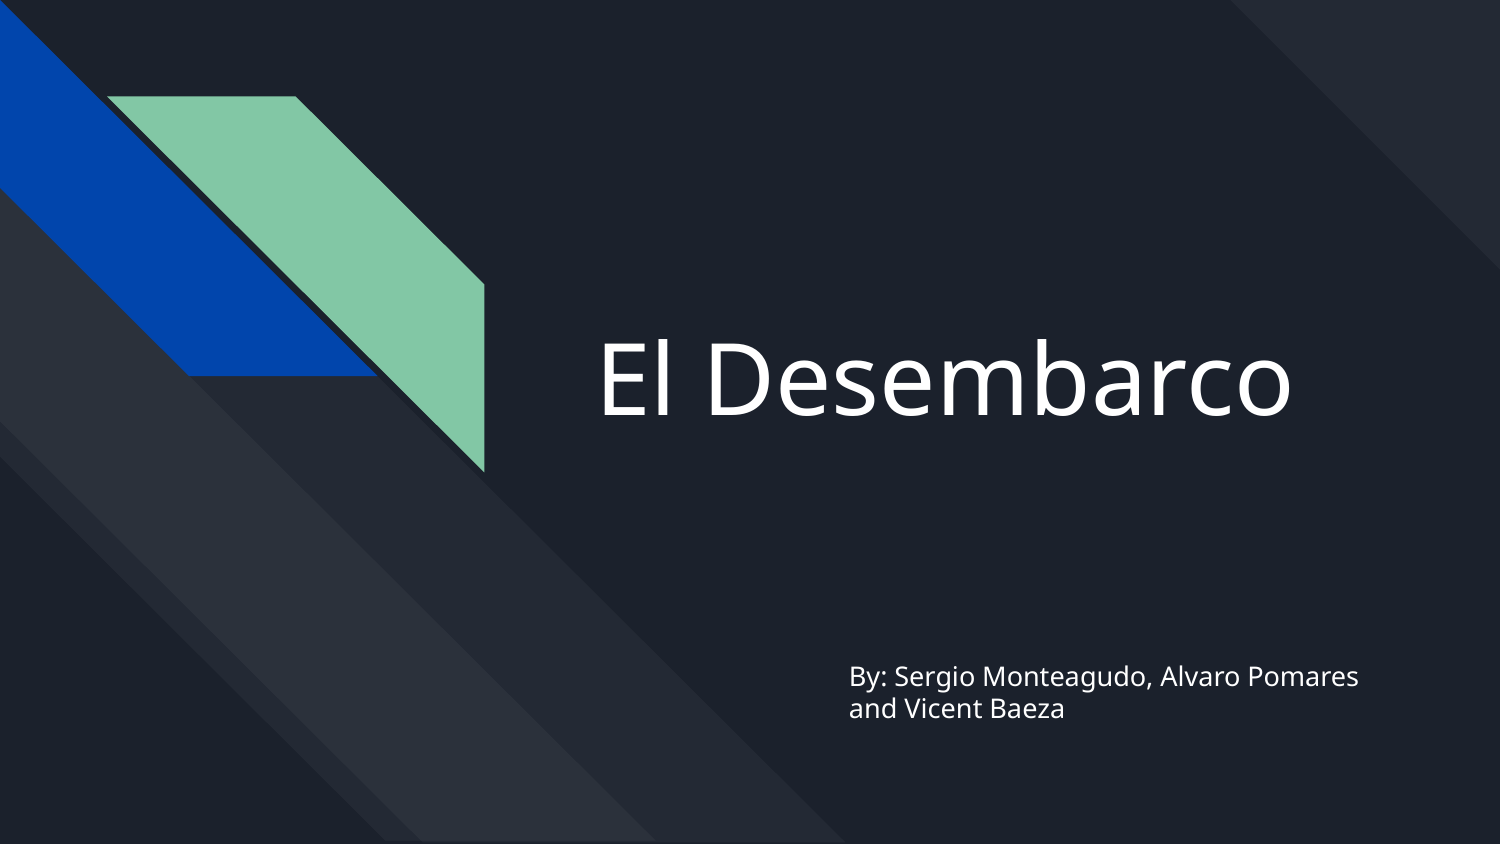

# El Desembarco
By: Sergio Monteagudo, Alvaro Pomares and Vicent Baeza